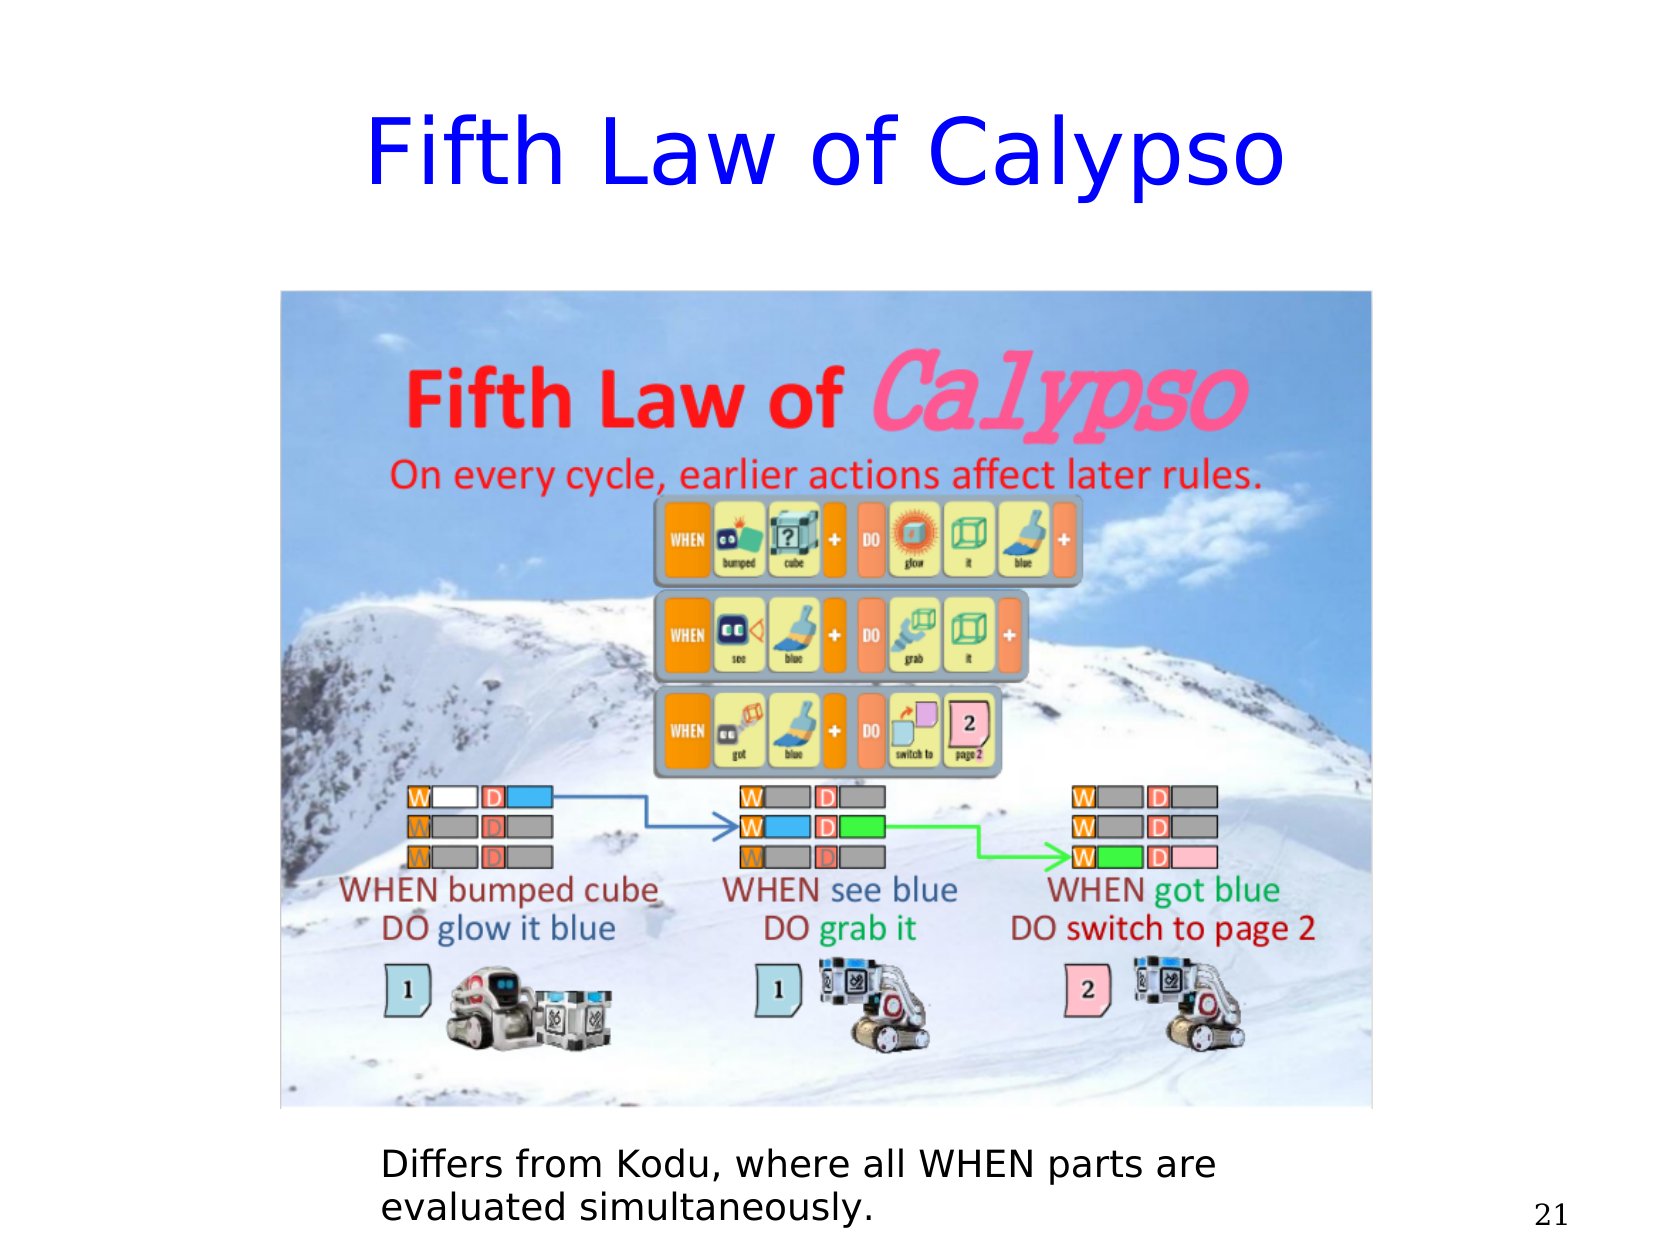

# Fifth Law of Calypso
Differs from Kodu, where all WHEN parts are evaluated simultaneously.
21